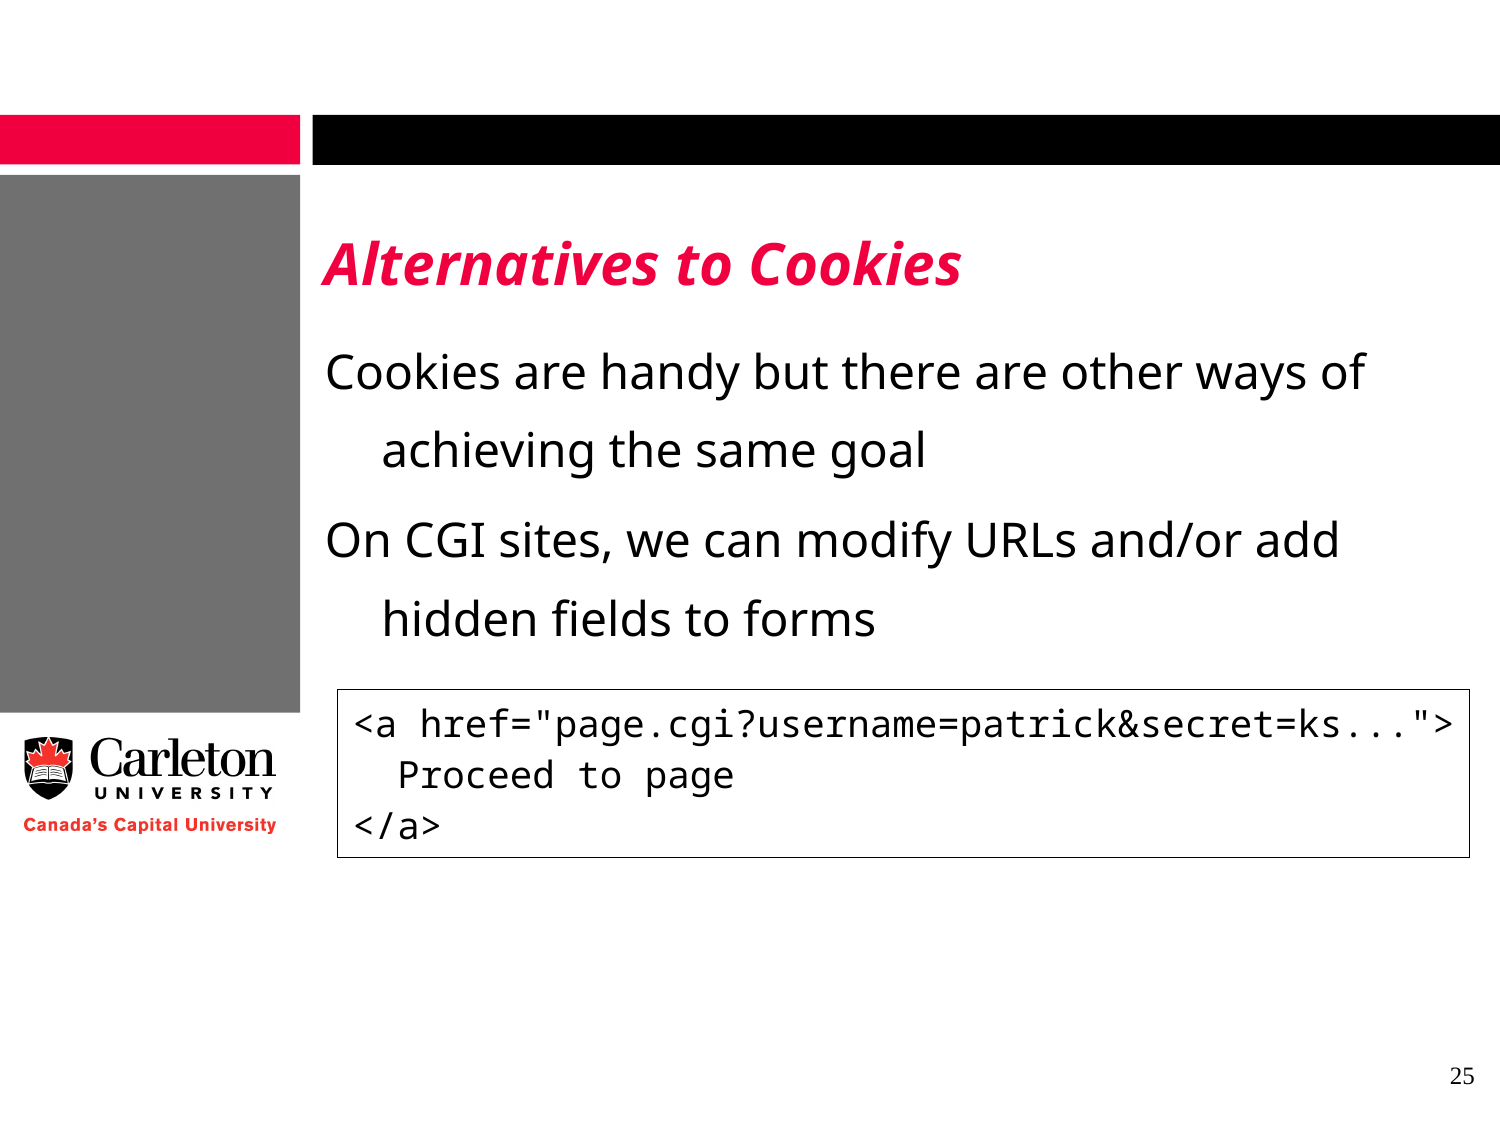

# Alternatives to Cookies
Cookies are handy but there are other ways of achieving the same goal
On CGI sites, we can modify URLs and/or add hidden fields to forms
<a href="page.cgi?username=patrick&secret=ks...">
 Proceed to page
</a>
25